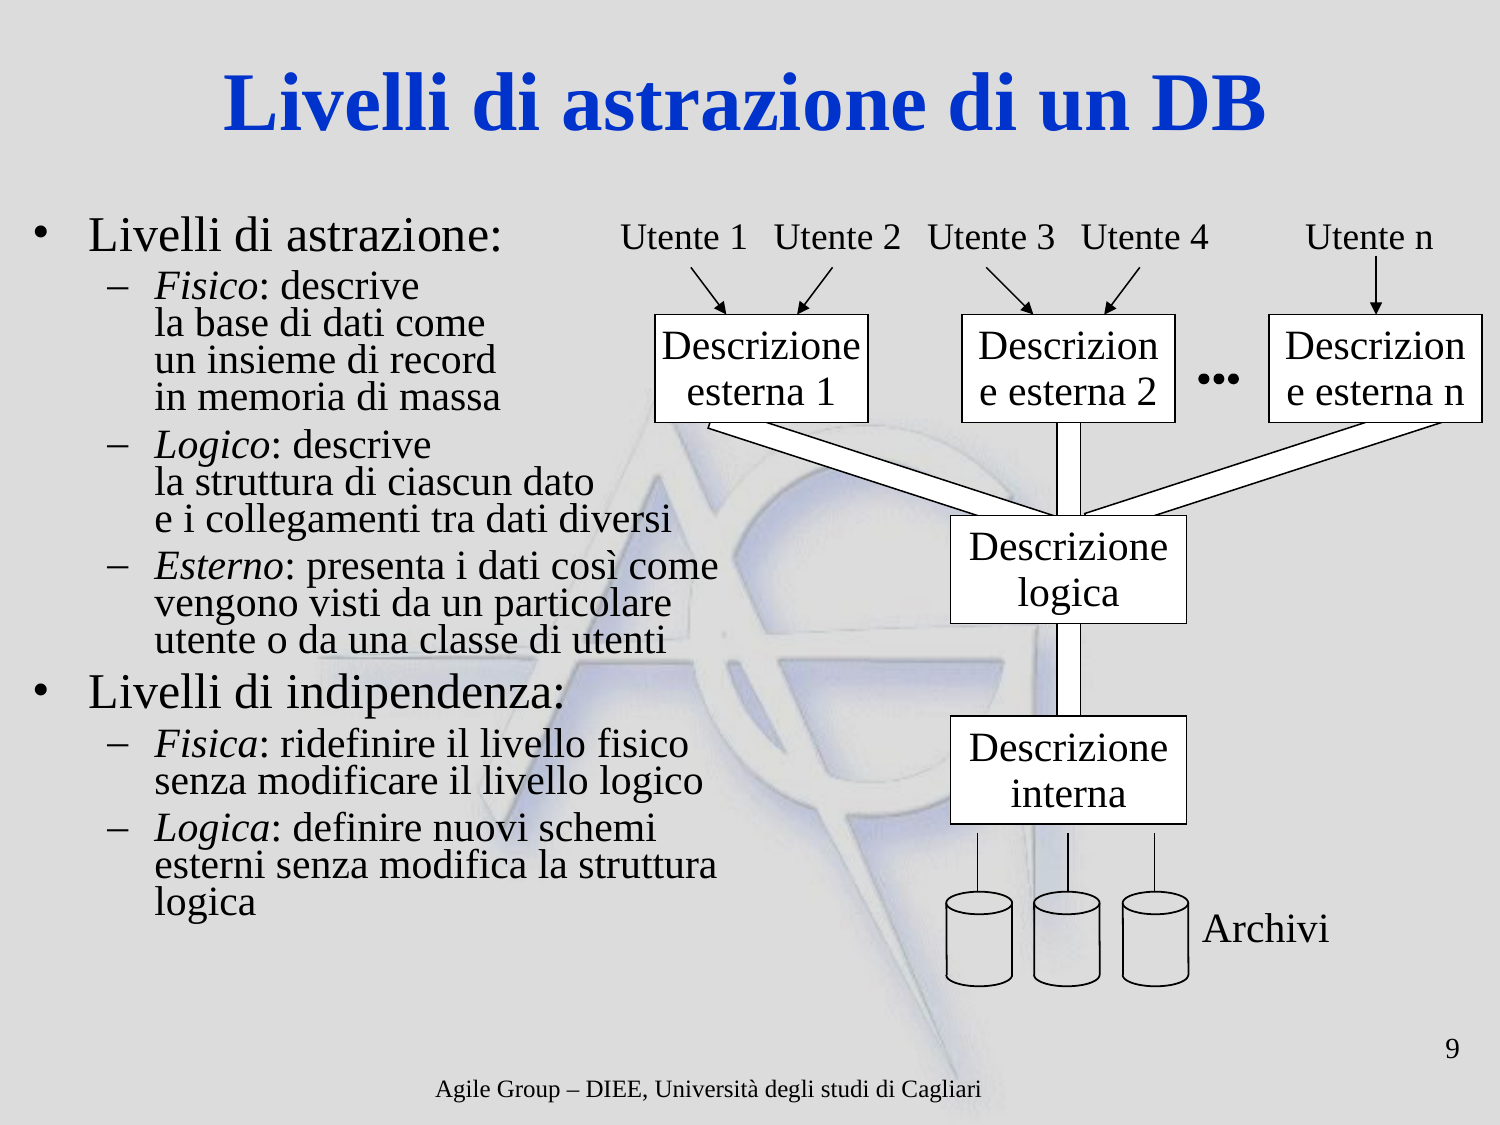

# Livelli di astrazione di un DB
Livelli di astrazione:
Fisico: descrive
la base di dati come
un insieme di record
in memoria di massa
Logico: descrive
la struttura di ciascun dato
e i collegamenti tra dati diversi
Esterno: presenta i dati così come vengono visti da un particolare utente o da una classe di utenti
Livelli di indipendenza:
Fisica: ridefinire il livello fisico senza modificare il livello logico
Logica: definire nuovi schemi esterni senza modifica la struttura logica
Utente 1
Utente 2
Utente 3
Utente 4
Utente n
Descrizione esterna 1
Descrizione esterna 2
Descrizione esterna n
Descrizione logica
Descrizione interna
Archivi
9